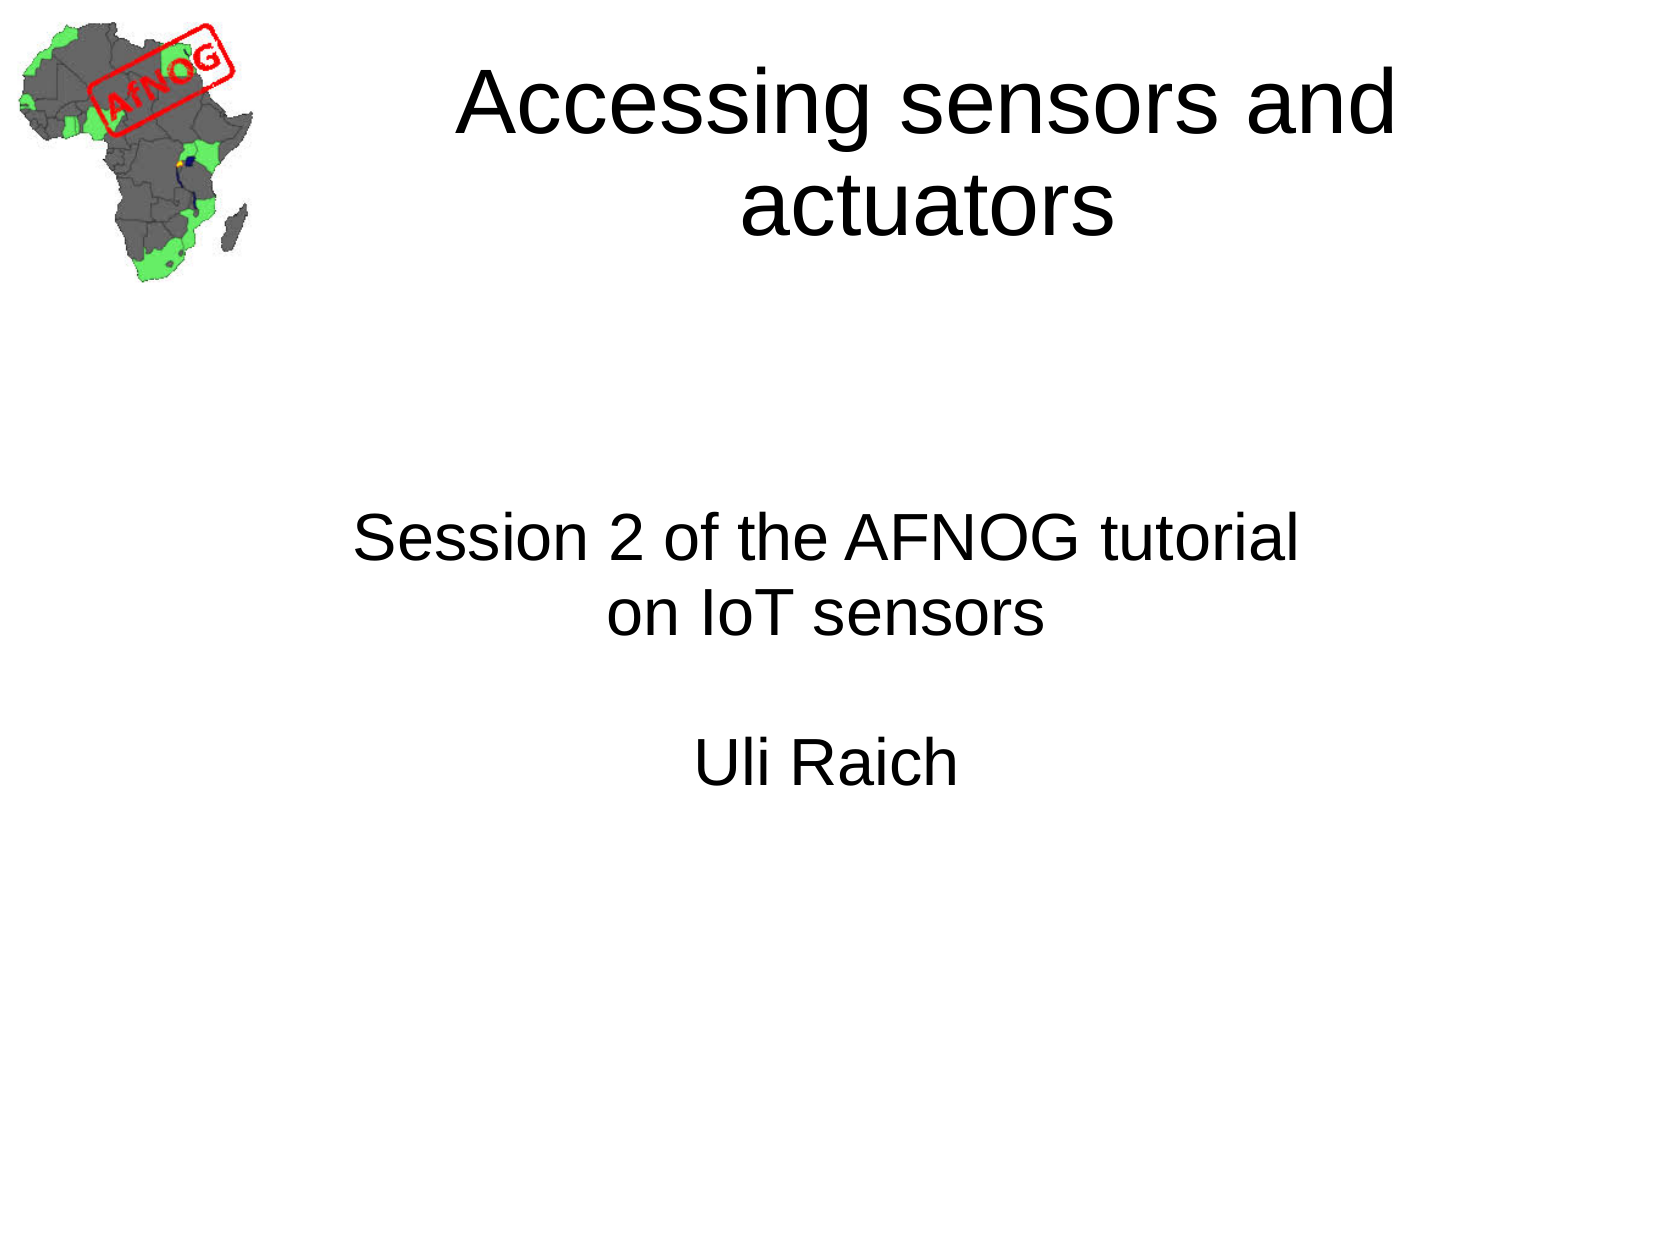

# Accessing sensors and actuators
Session 2 of the AFNOG tutorial
on IoT sensors
Uli Raich